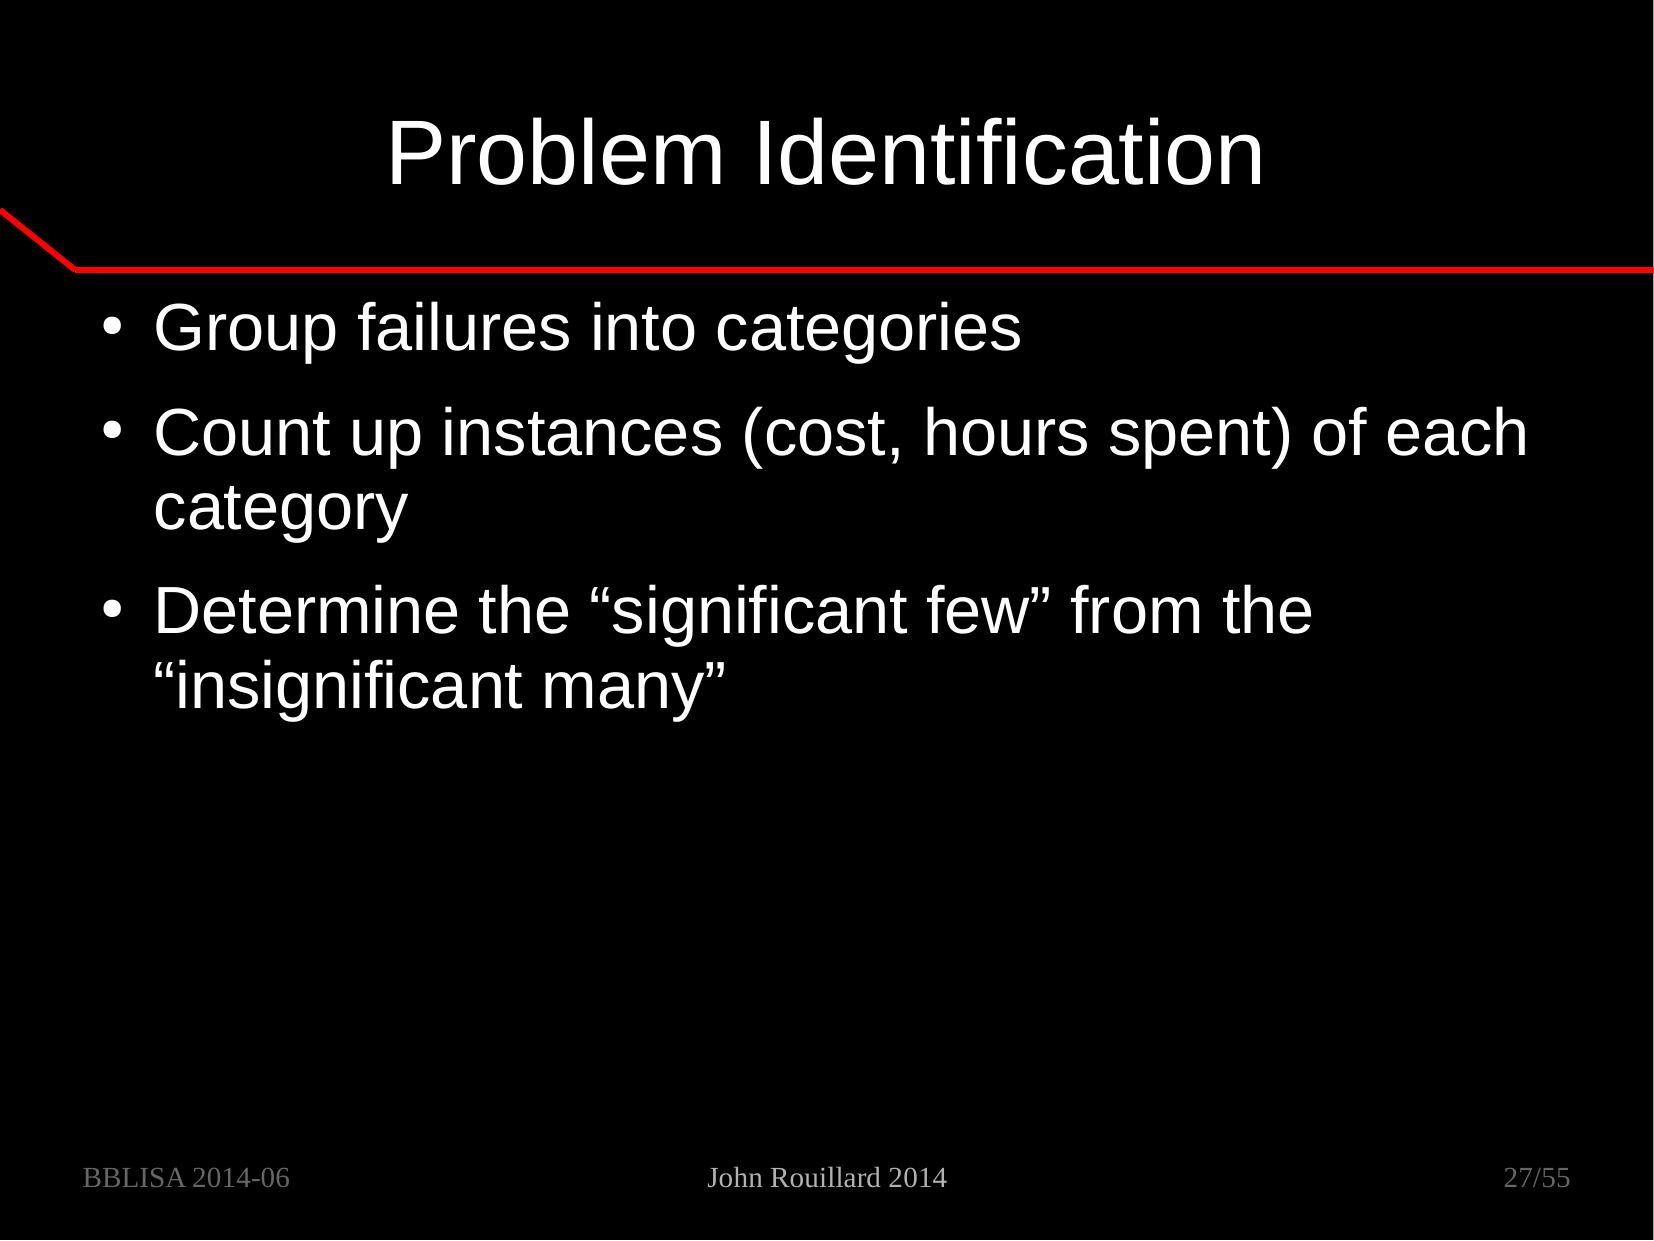

# Problem Identification
Group failures into categories
Count up instances (cost, hours spent) of each category
Determine the “significant few” from the “insignificant many”
BBLISA 2014-06
John Rouillard 2014
27